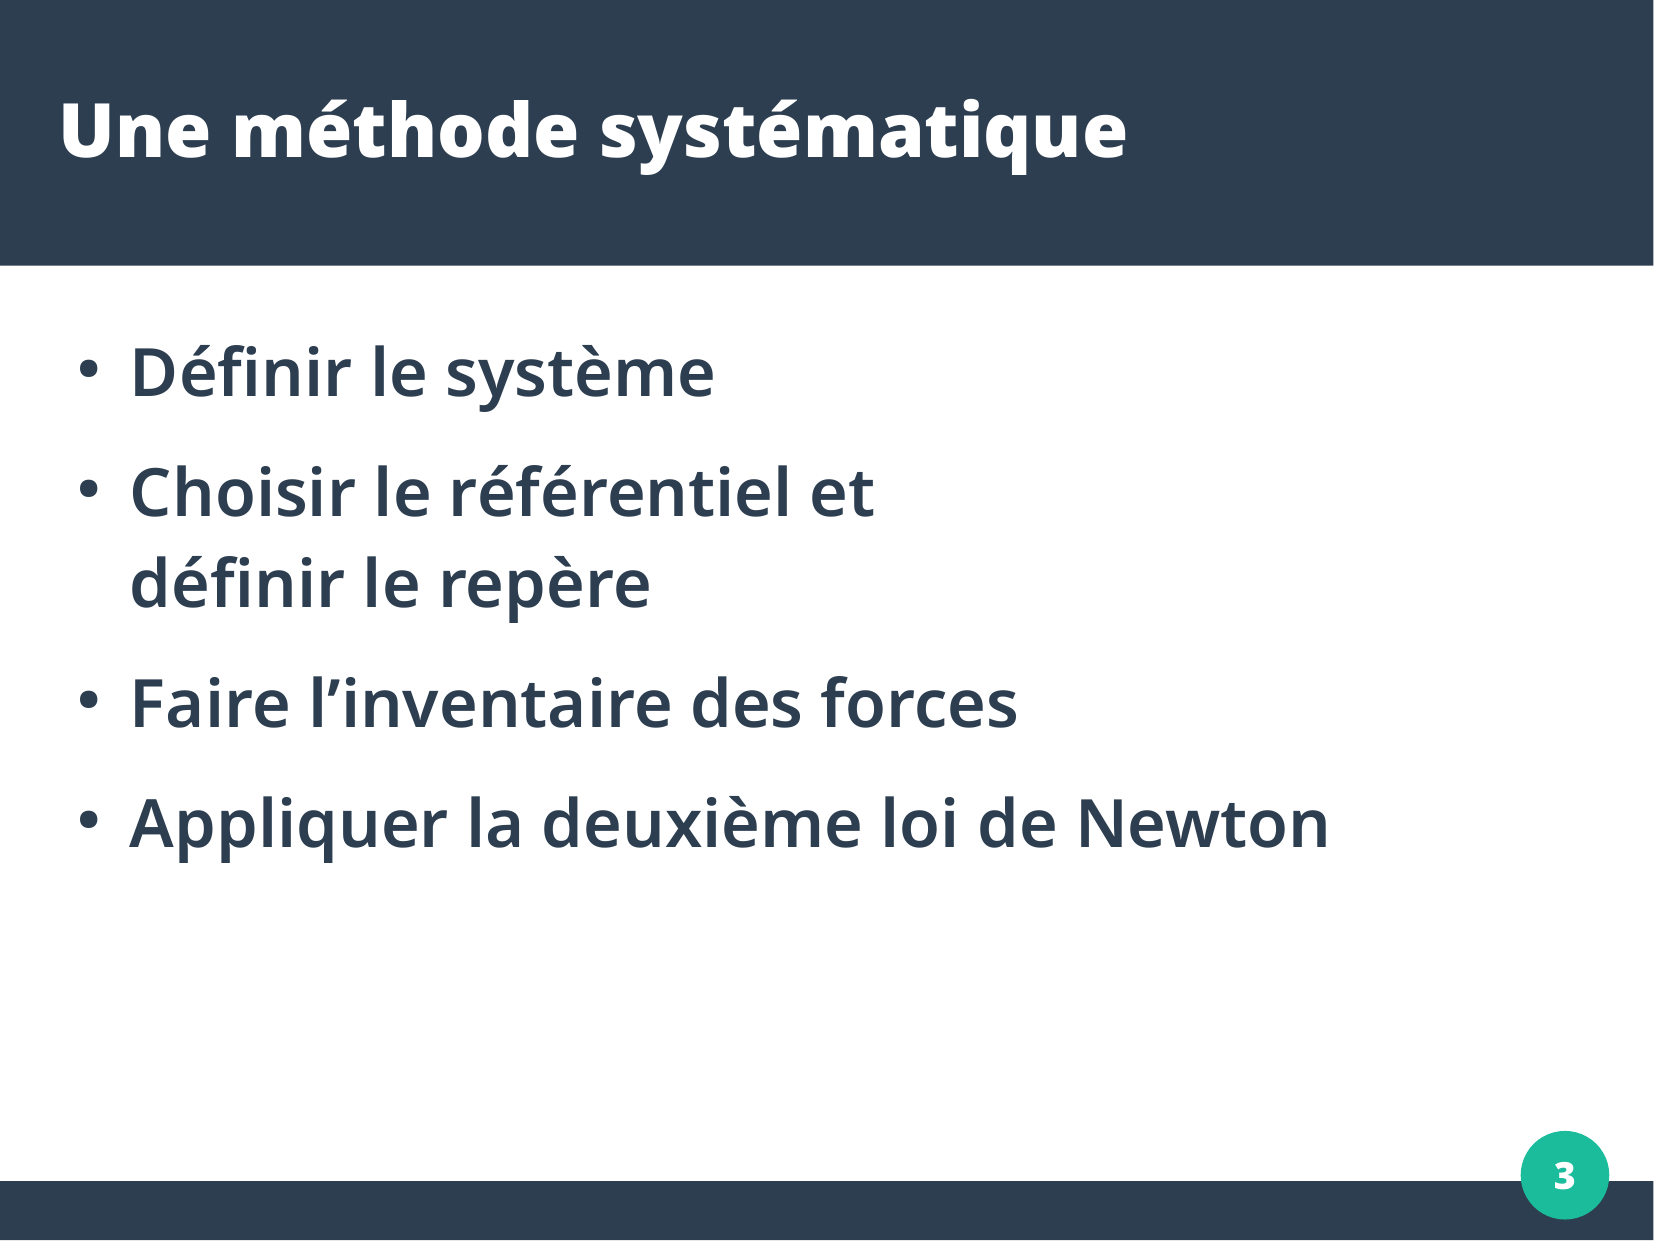

# Une méthode systématique
Définir le système
Choisir le référentiel et
définir le repère
Faire l’inventaire des forces
Appliquer la deuxième loi de Newton
3